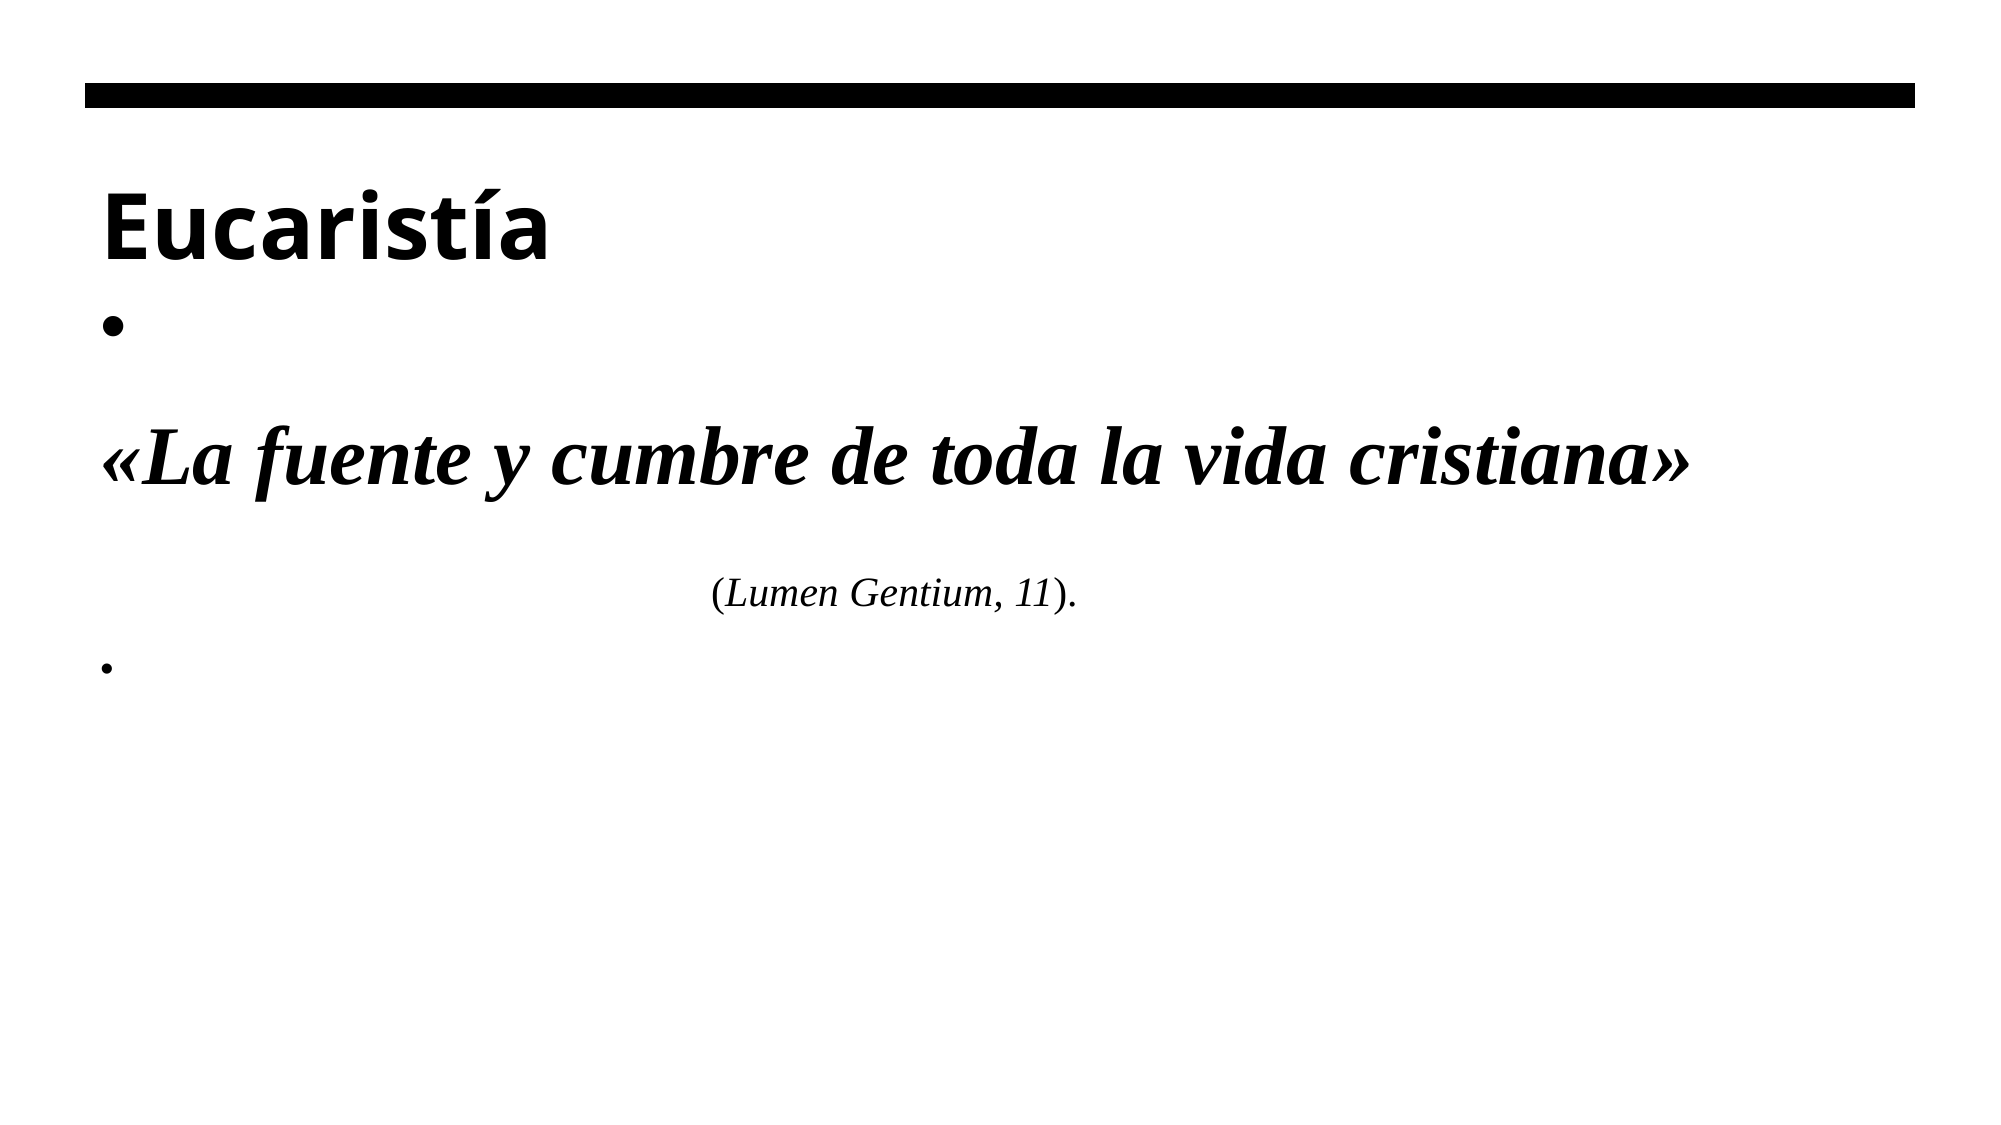

Eucaristía
# «La fuente y cumbre de toda la vida cristiana»
 (Lumen Gentium, 11).